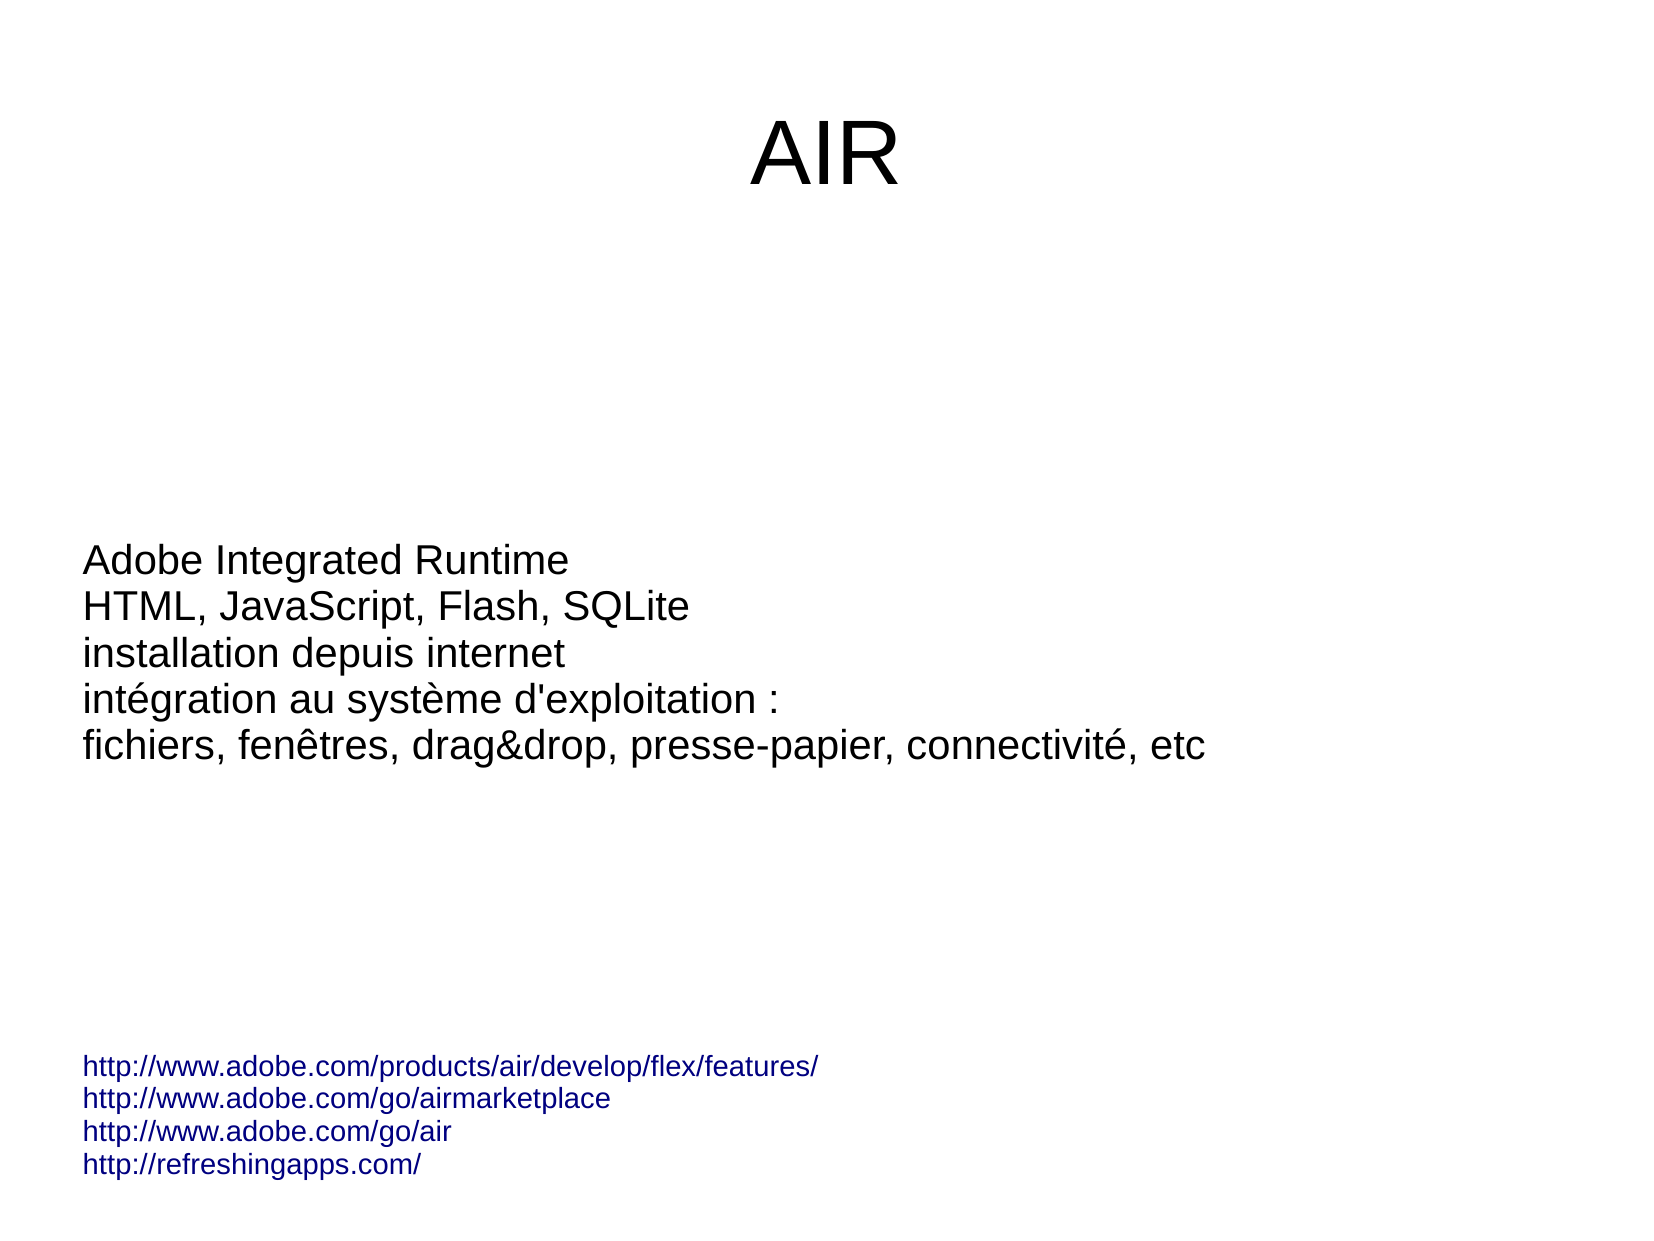

# AIR
Adobe Integrated Runtime
HTML, JavaScript, Flash, SQLite
installation depuis internet
intégration au système d'exploitation :
fichiers, fenêtres, drag&drop, presse-papier, connectivité, etc
http://www.adobe.com/products/air/develop/flex/features/
http://www.adobe.com/go/airmarketplace
http://www.adobe.com/go/air
http://refreshingapps.com/